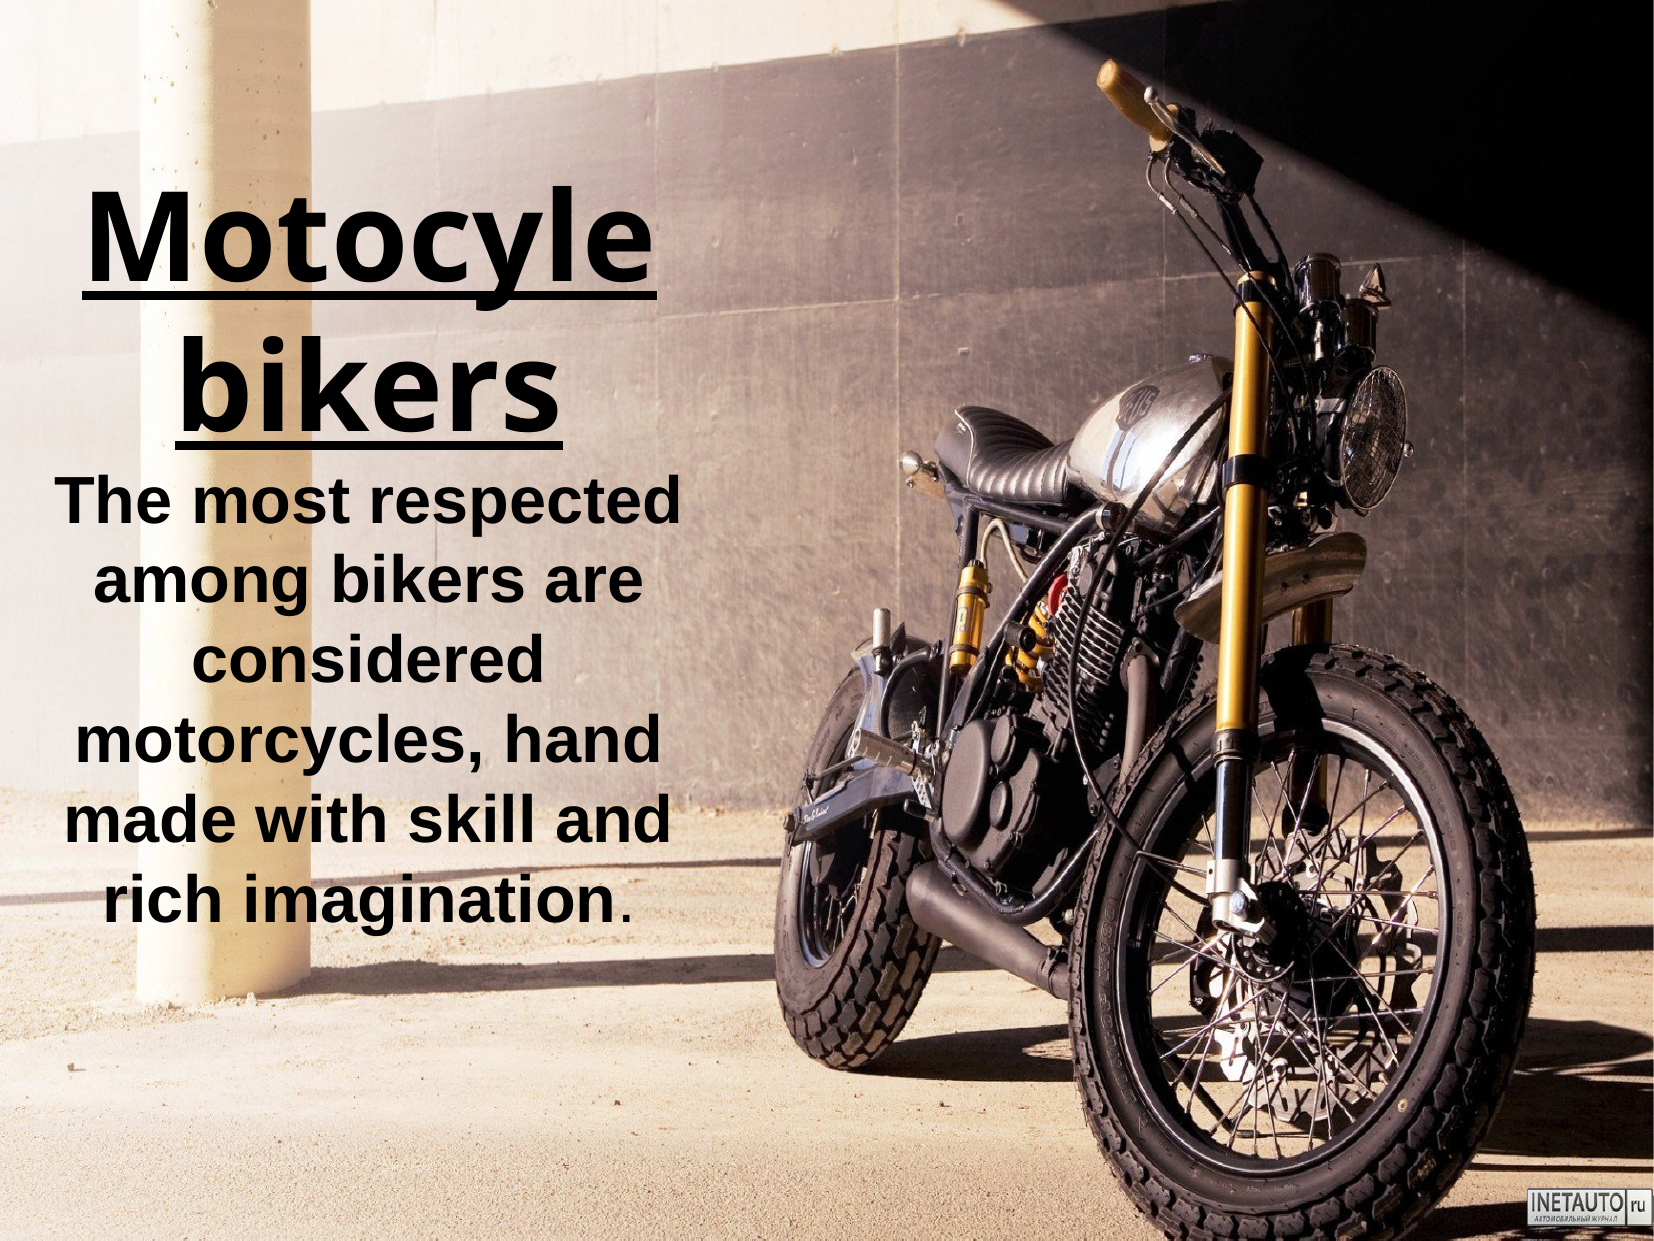

# Motocyle bikers The most respected among bikers are considered motorcycles, hand made with skill and rich imagination.